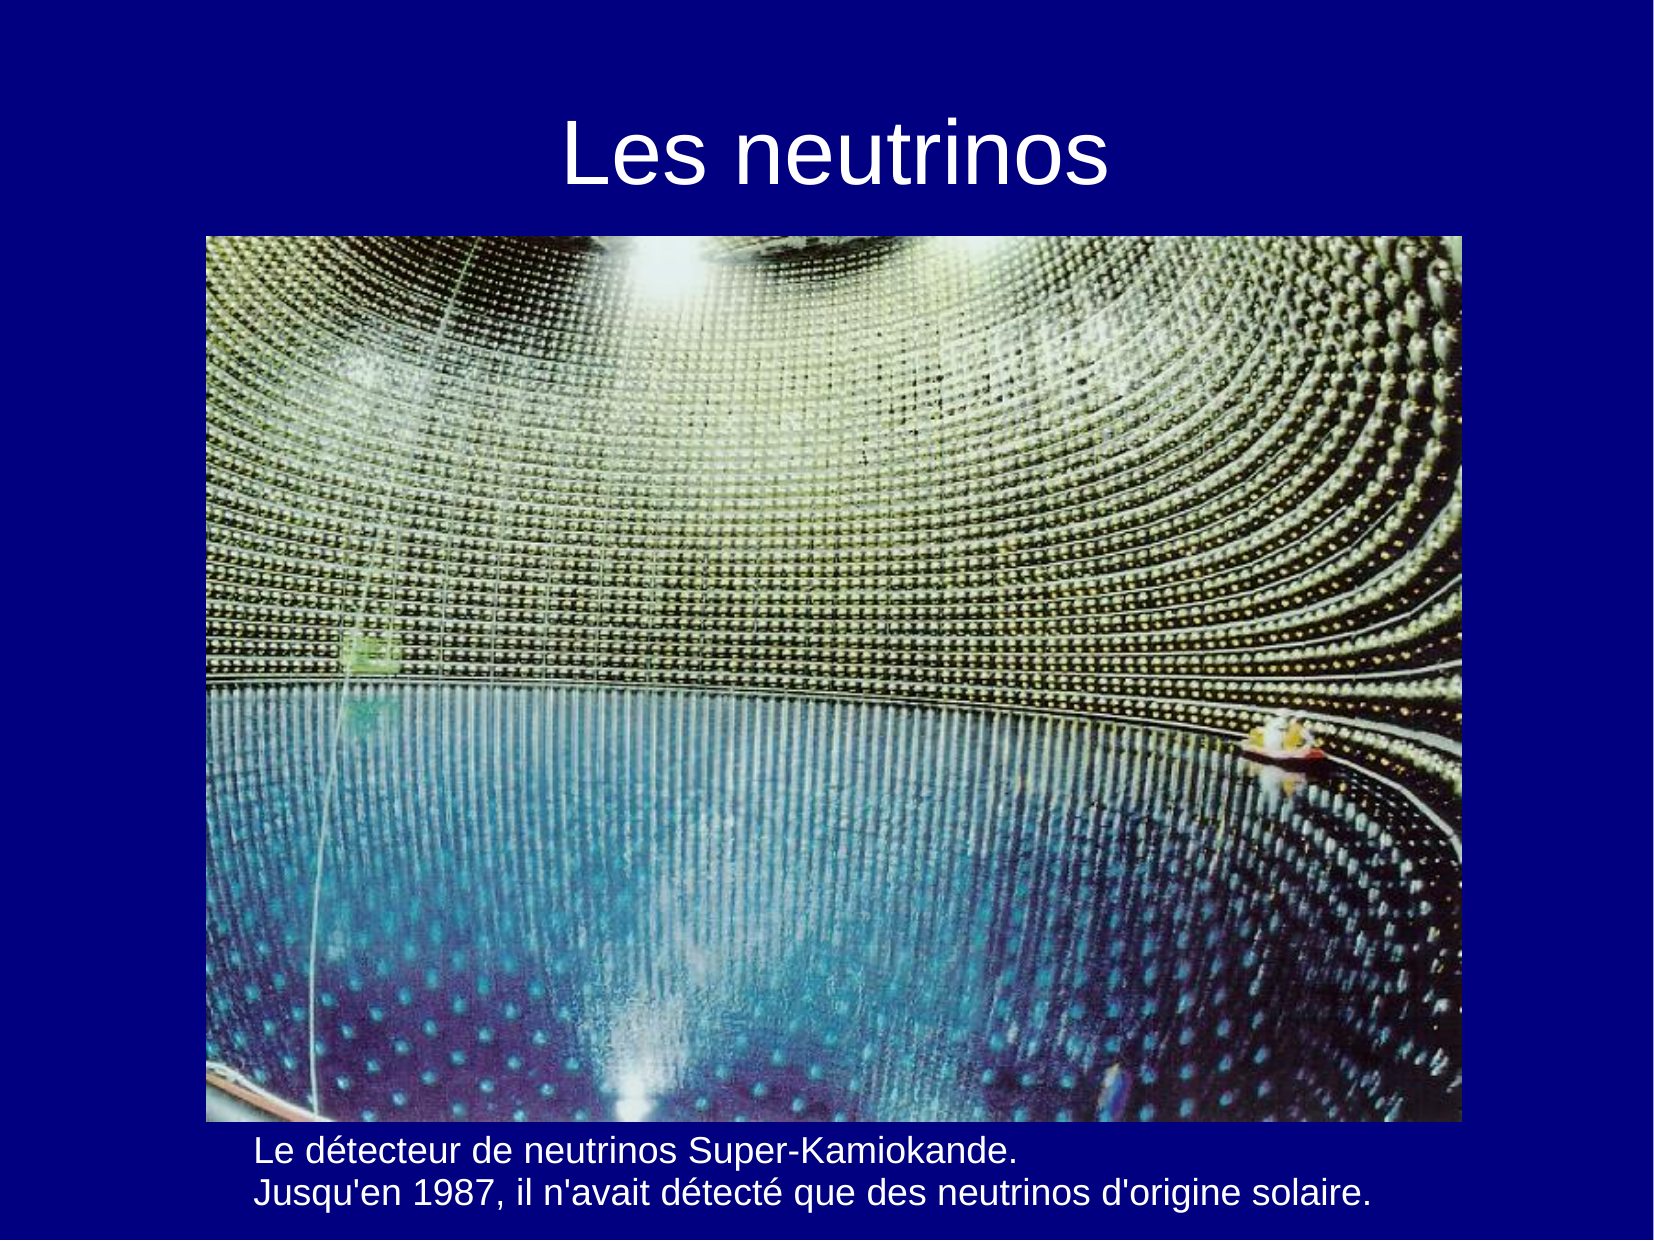

# Les neutrinos
Le détecteur de neutrinos Super-Kamiokande.
Jusqu'en 1987, il n'avait détecté que des neutrinos d'origine solaire.